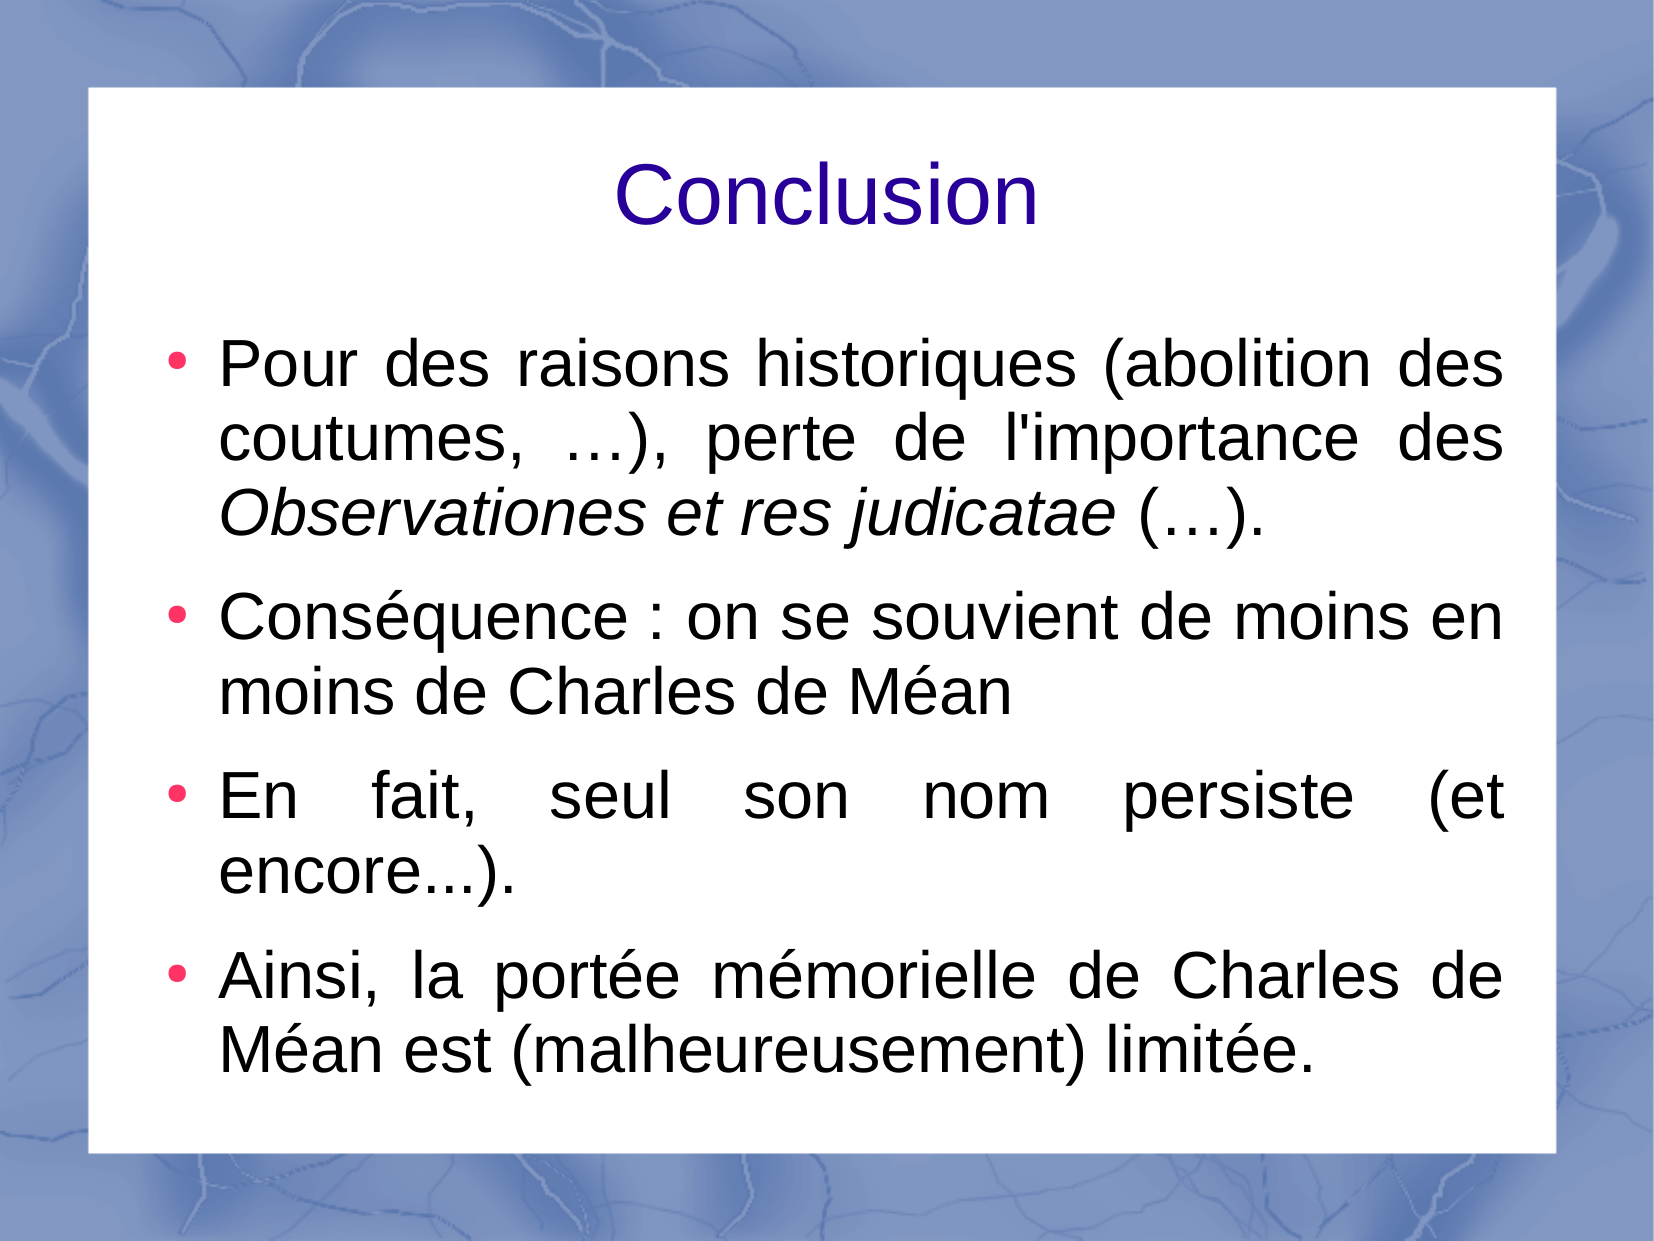

# Conclusion
Pour des raisons historiques (abolition des coutumes, …), perte de l'importance des Observationes et res judicatae (…).
Conséquence : on se souvient de moins en moins de Charles de Méan
En fait, seul son nom persiste (et encore...).
Ainsi, la portée mémorielle de Charles de Méan est (malheureusement) limitée.